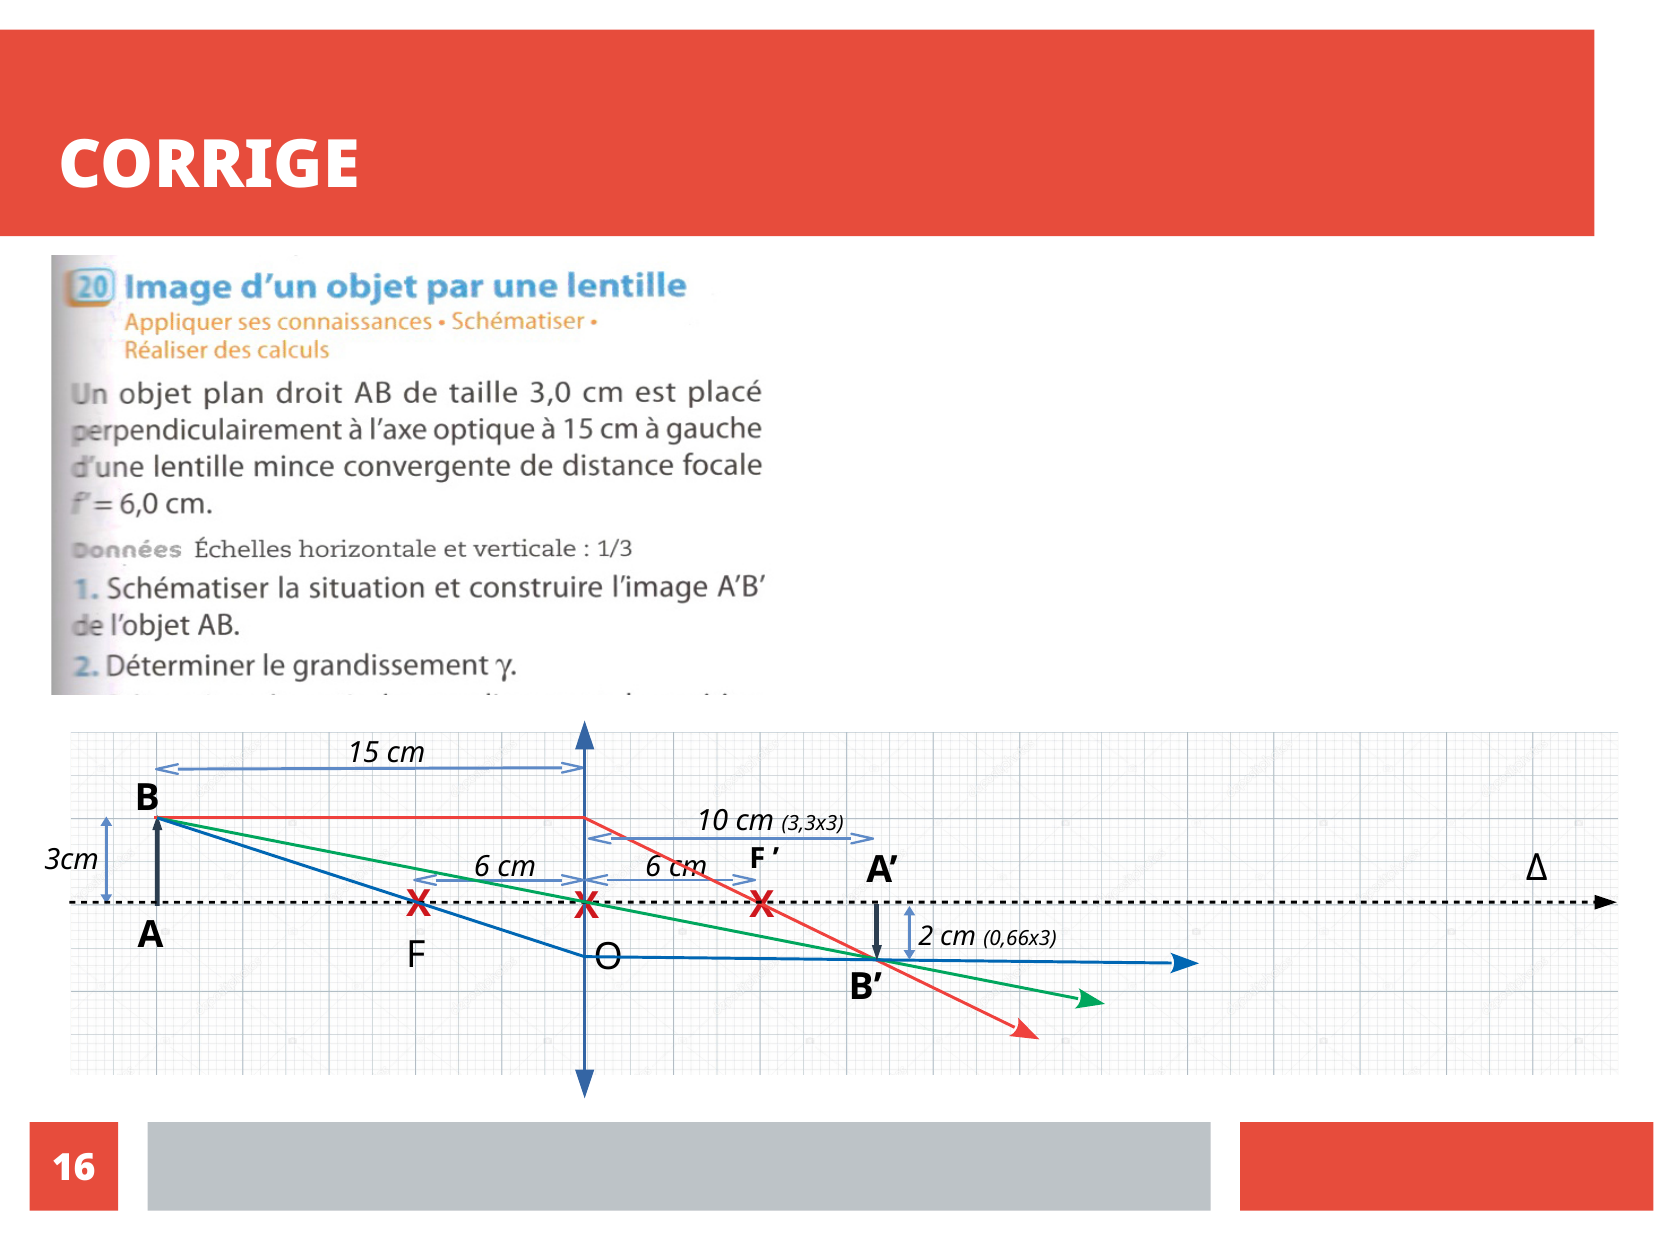

# CORRIGE
15 cm
B
A
10 cm (3,3x3)
3cm
F ’
X
Δ
A’
B’
6 cm
6 cm
X
F
X
 O
2 cm (0,66x3)
16